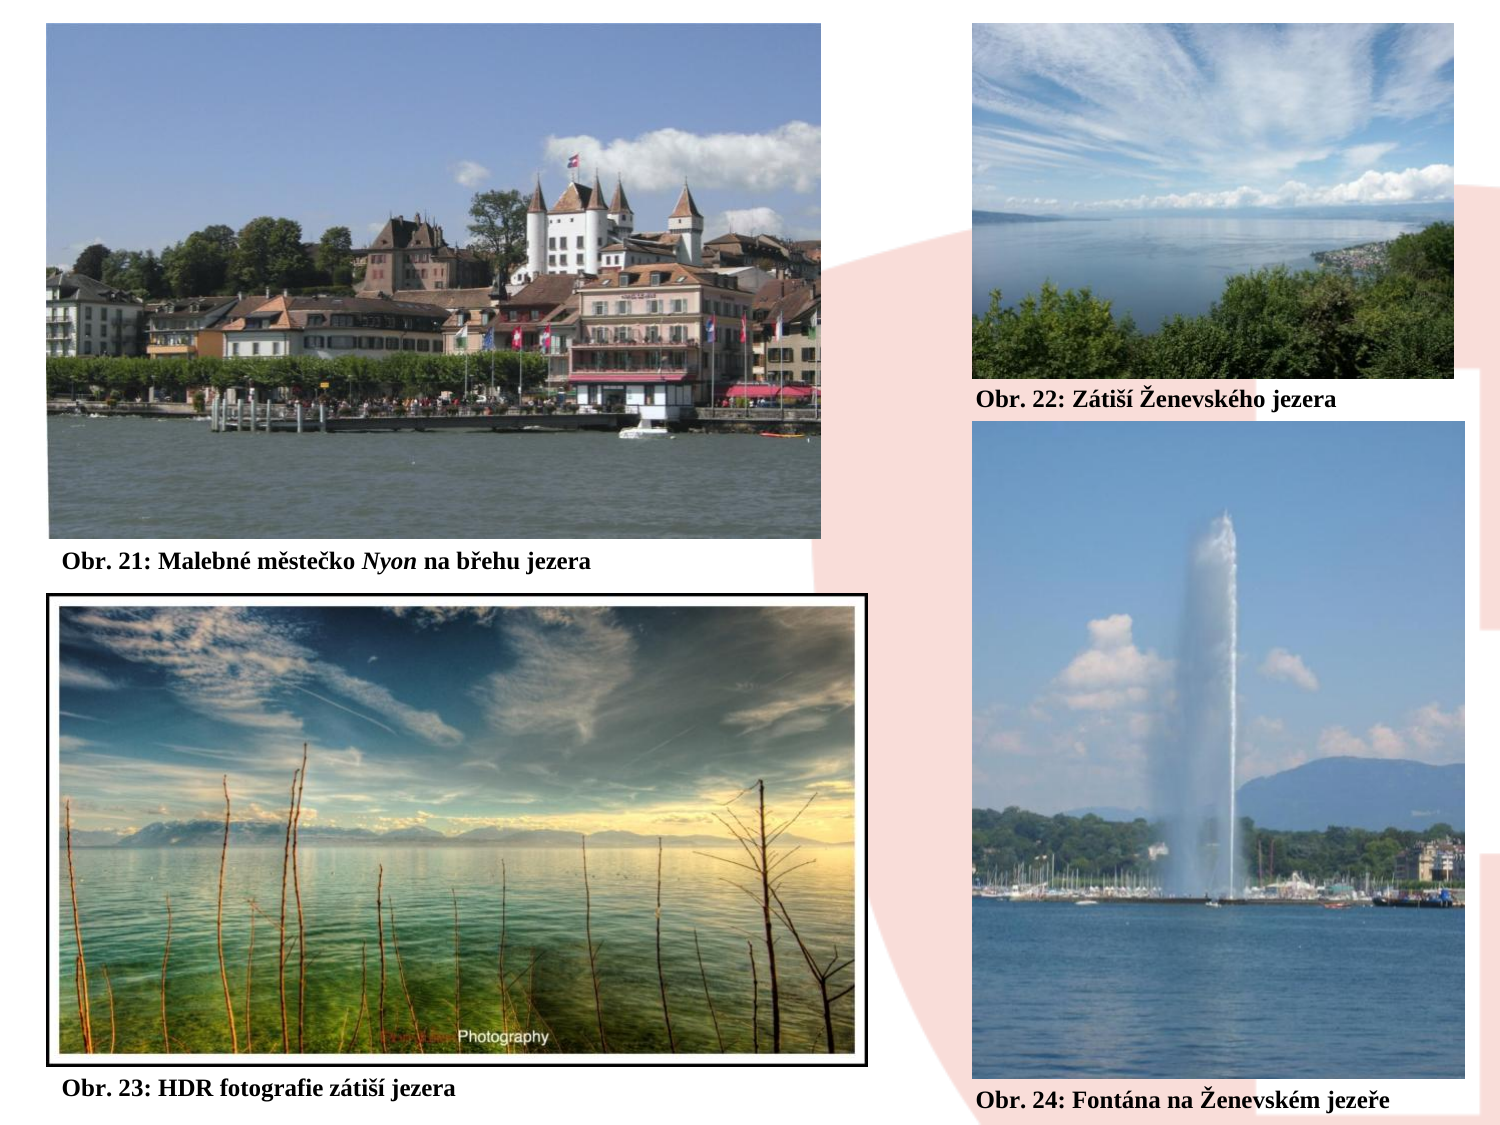

Obr. 22: Zátiší Ženevského jezera
Obr. 21: Malebné městečko Nyon na břehu jezera
Obr. 23: HDR fotografie zátiší jezera
Obr. 24: Fontána na Ženevském jezeře